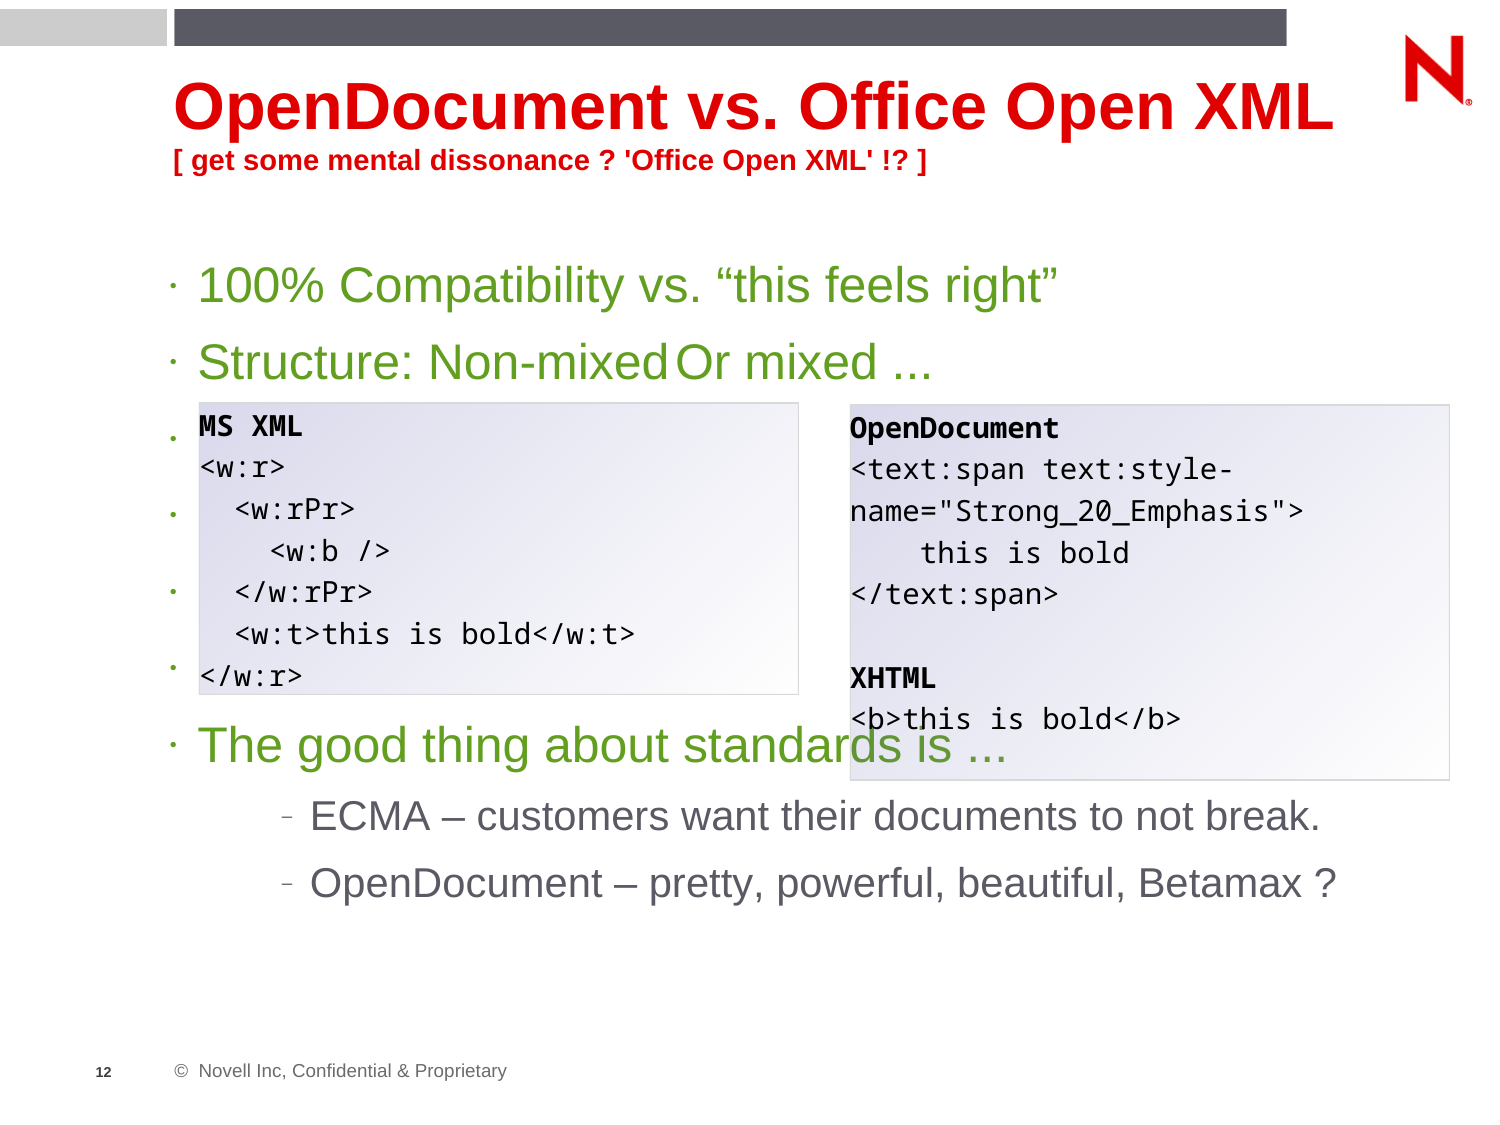

# OpenDocument vs. Office Open XML [ get some mental dissonance ? 'Office Open XML' !? ]
100% Compatibility vs. “this feels right”
Structure: Non-mixed	Or mixed ...
The good thing about standards is ...
ECMA – customers want their documents to not break.
OpenDocument – pretty, powerful, beautiful, Betamax ?
MS XML
<w:r>
 <w:rPr>
 <w:b />
 </w:rPr>
 <w:t>this is bold</w:t>
</w:r>
OpenDocument
<text:span text:style-name="Strong_20_Emphasis">
 this is bold
</text:span>
XHTML
<b>this is bold</b>